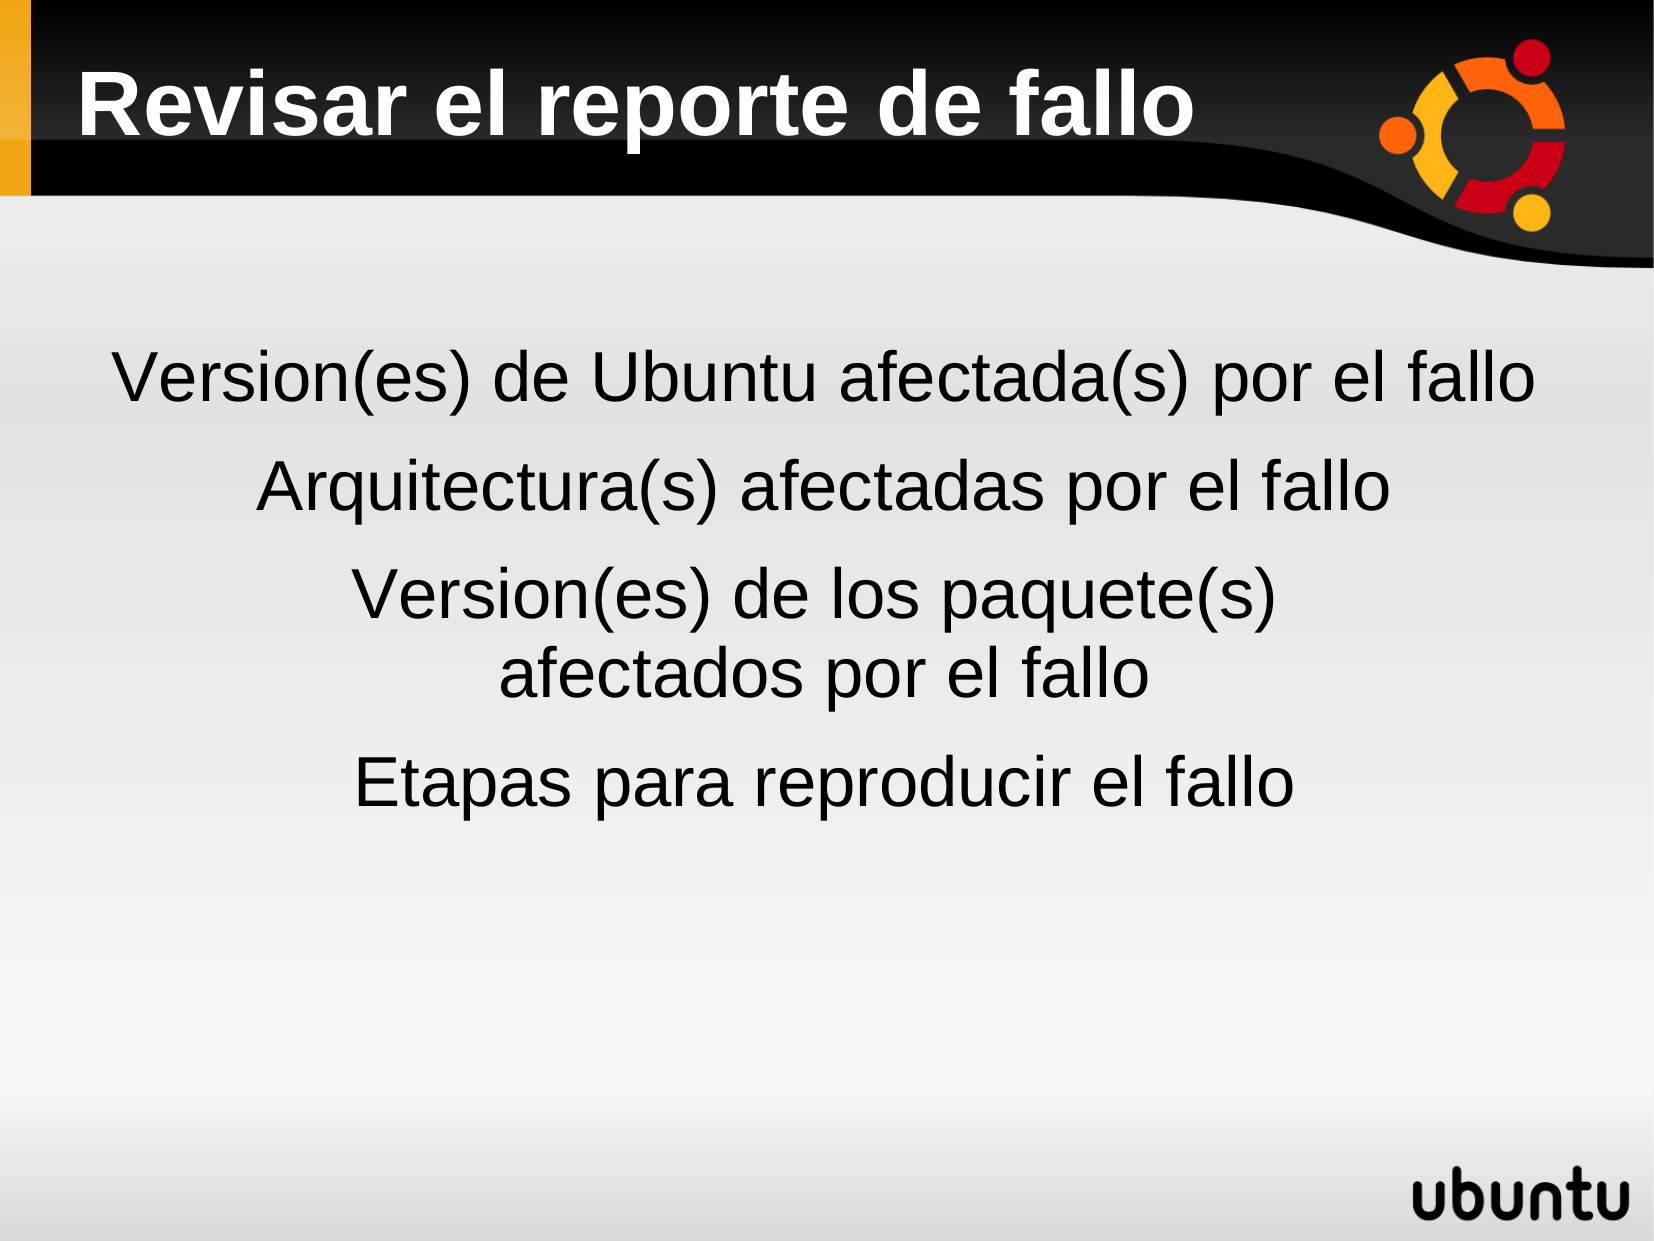

# Revisar el reporte de fallo
Version(es) de Ubuntu afectada(s) por el fallo
Arquitectura(s) afectadas por el fallo
Version(es) de los paquete(s)
afectados por el fallo
Etapas para reproducir el fallo